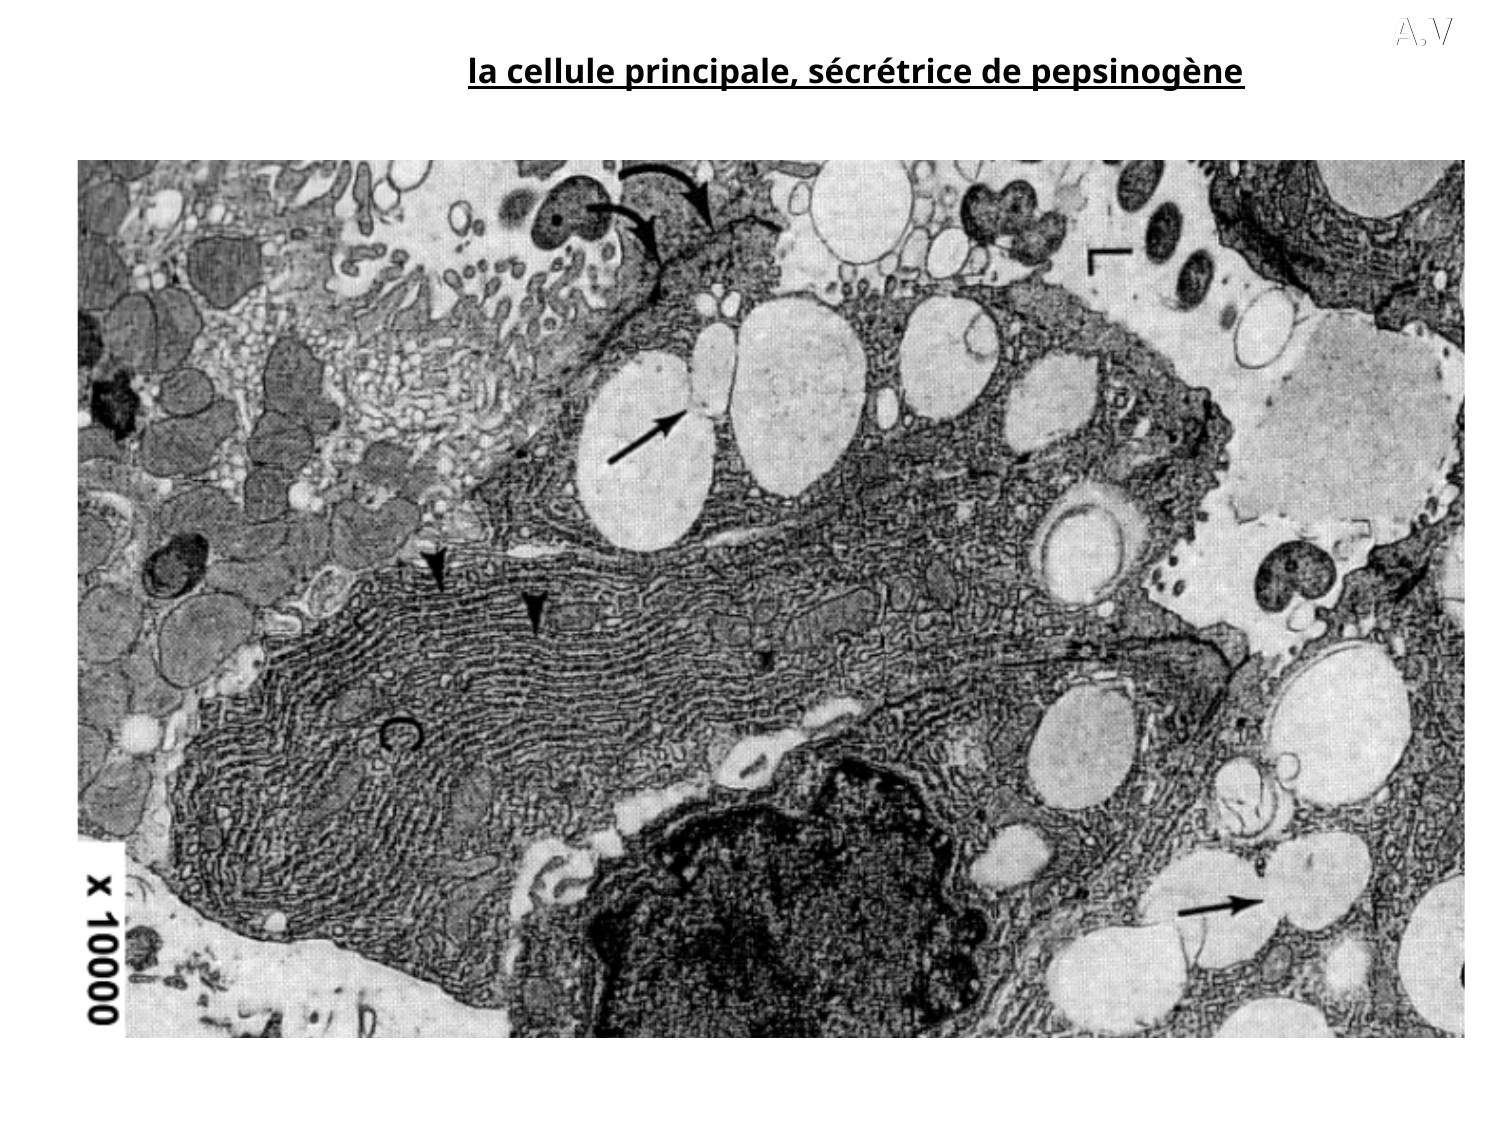

A.V
la cellule principale, sécrétrice de pepsinogène